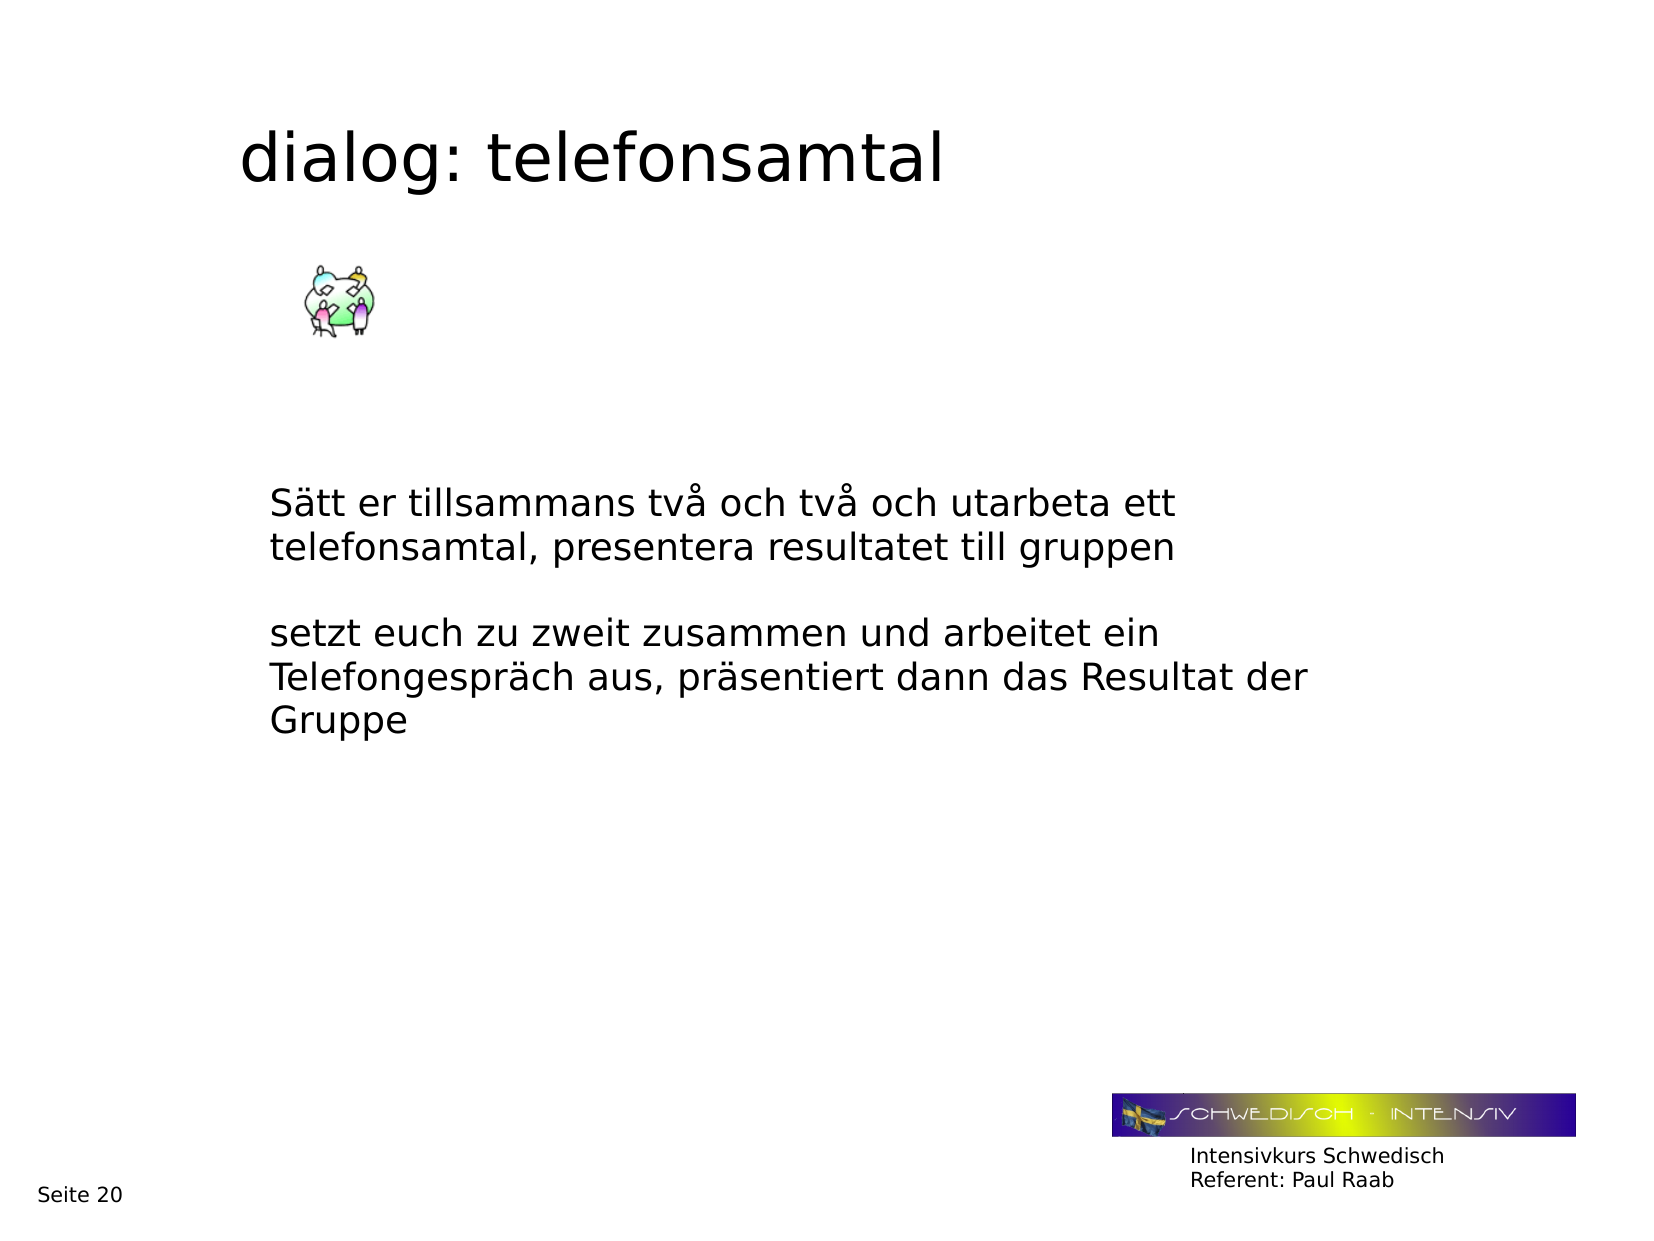

dialog: telefonsamtal
Sätt er tillsammans två och två och utarbeta ett telefonsamtal, presentera resultatet till gruppen
setzt euch zu zweit zusammen und arbeitet ein Telefongespräch aus, präsentiert dann das Resultat der Gruppe